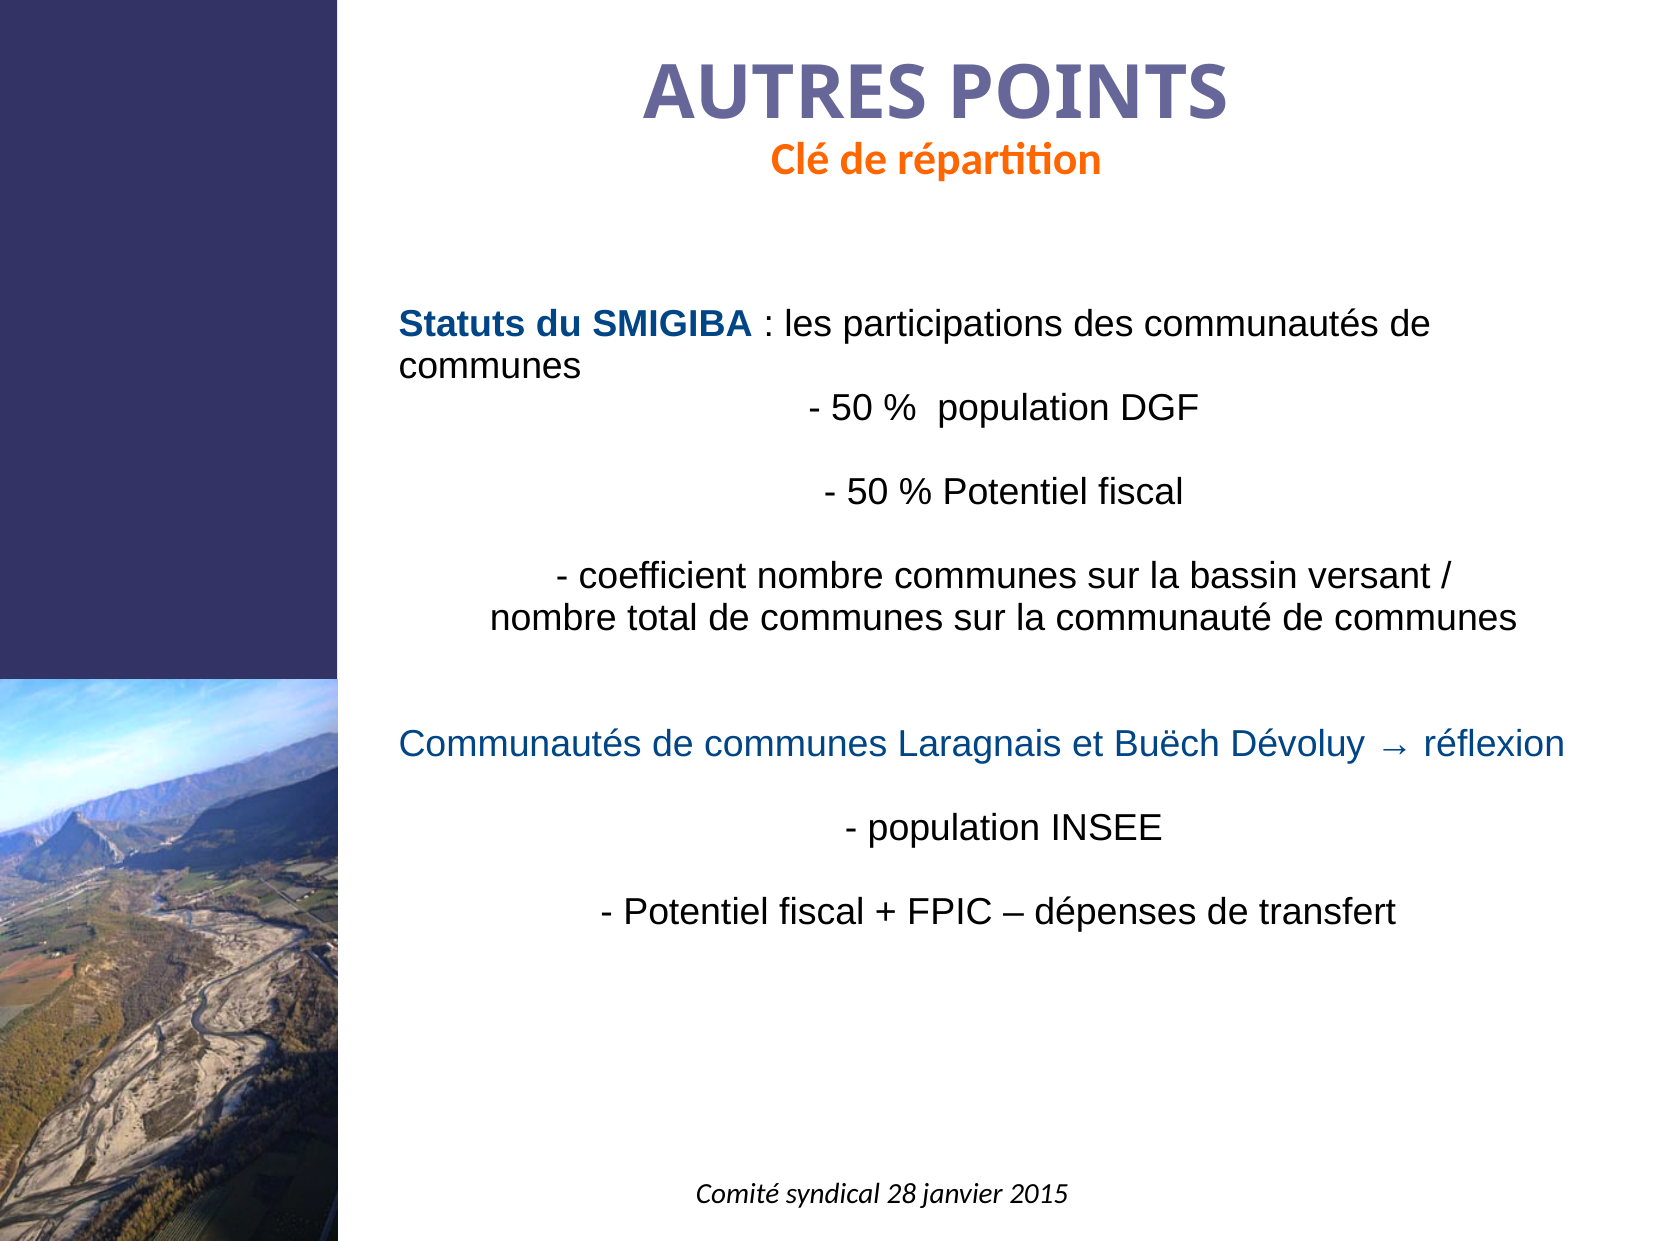

AUTRES POINTS
Clé de répartition
Statuts du SMIGIBA : les participations des communautés de communes
- 50 % population DGF
- 50 % Potentiel fiscal
- coefficient nombre communes sur la bassin versant /
 nombre total de communes sur la communauté de communes
Communautés de communes Laragnais et Buëch Dévoluy → réflexion
- population INSEE
- Potentiel fiscal + FPIC – dépenses de transfert